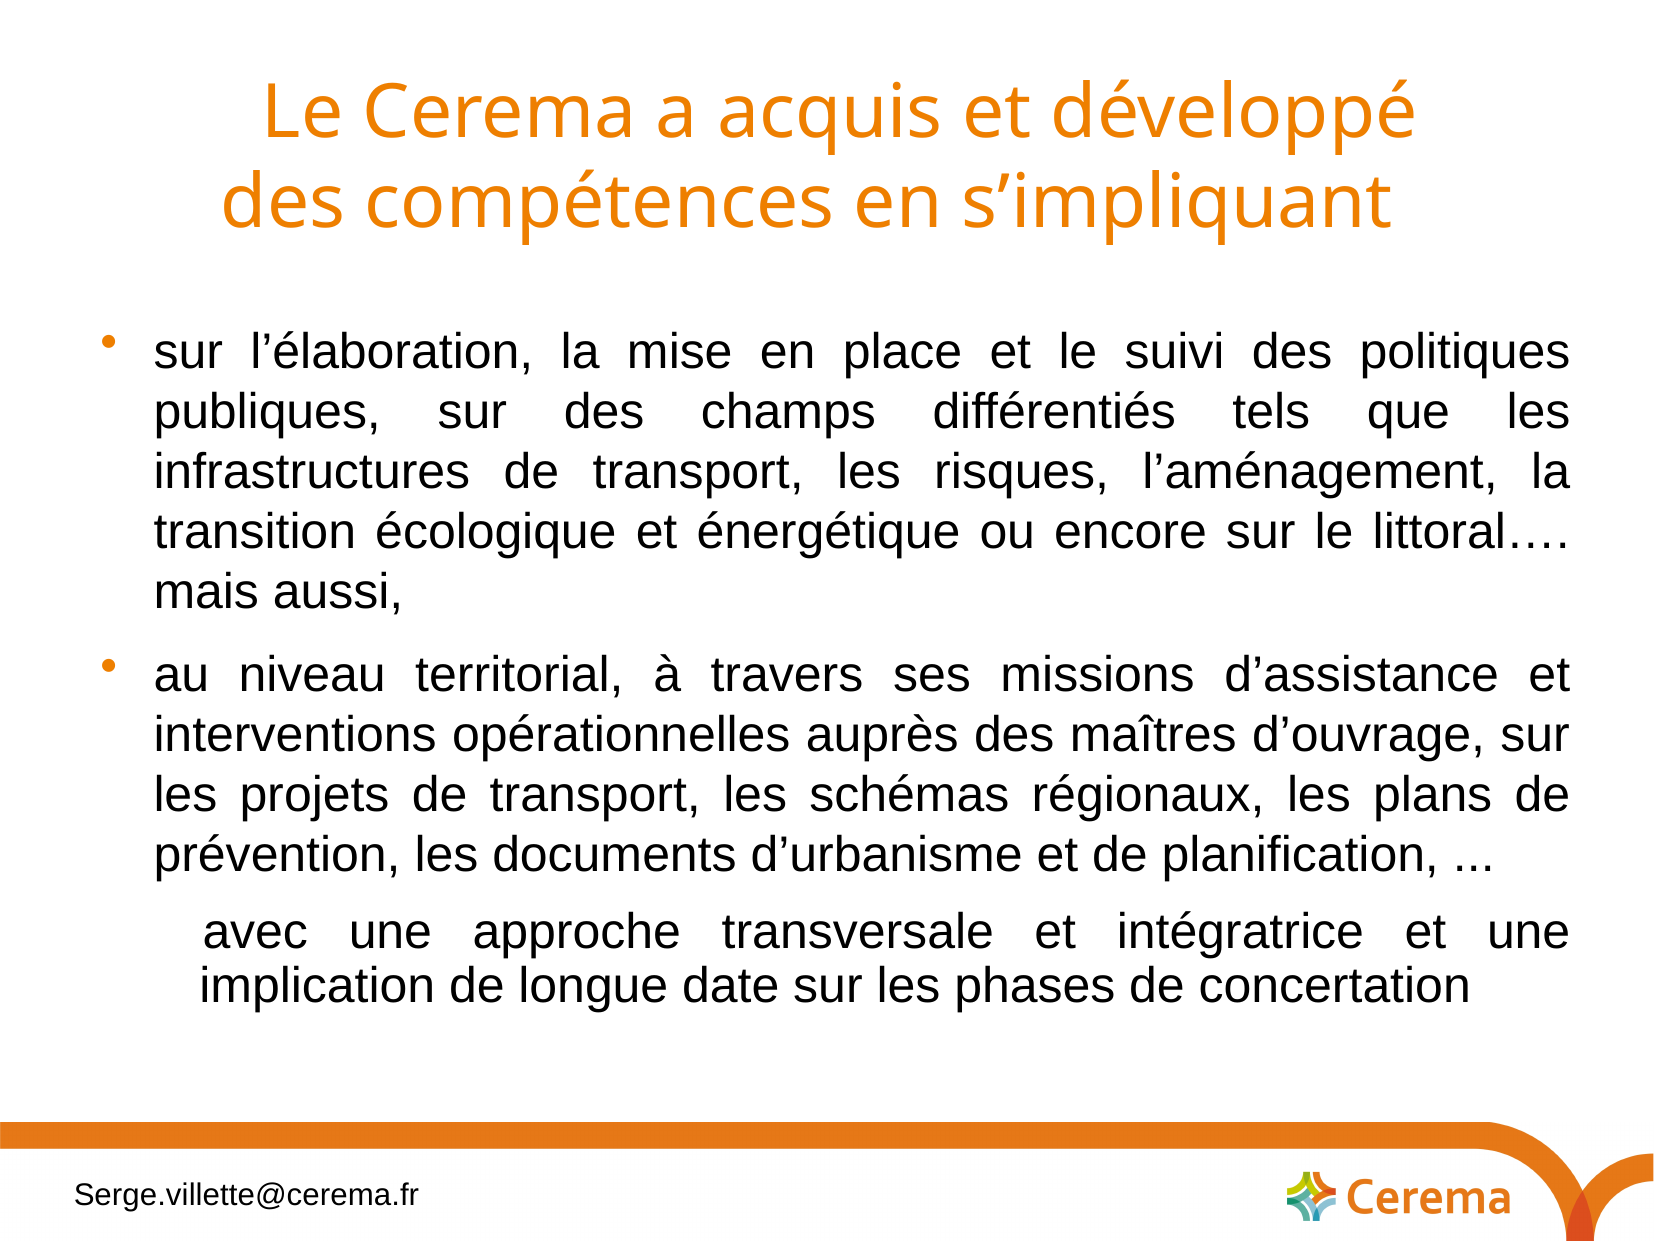

# Le Cerema a acquis et développé des compétences en s’impliquant
sur l’élaboration, la mise en place et le suivi des politiques publiques, sur des champs différentiés tels que les infrastructures de transport, les risques, l’aménagement, la transition écologique et énergétique ou encore sur le littoral…. mais aussi,
au niveau territorial, à travers ses missions d’assistance et interventions opérationnelles auprès des maîtres d’ouvrage, sur les projets de transport, les schémas régionaux, les plans de prévention, les documents d’urbanisme et de planification, ...
 avec une approche transversale et intégratrice et une implication de longue date sur les phases de concertation
Serge.villette@cerema.fr